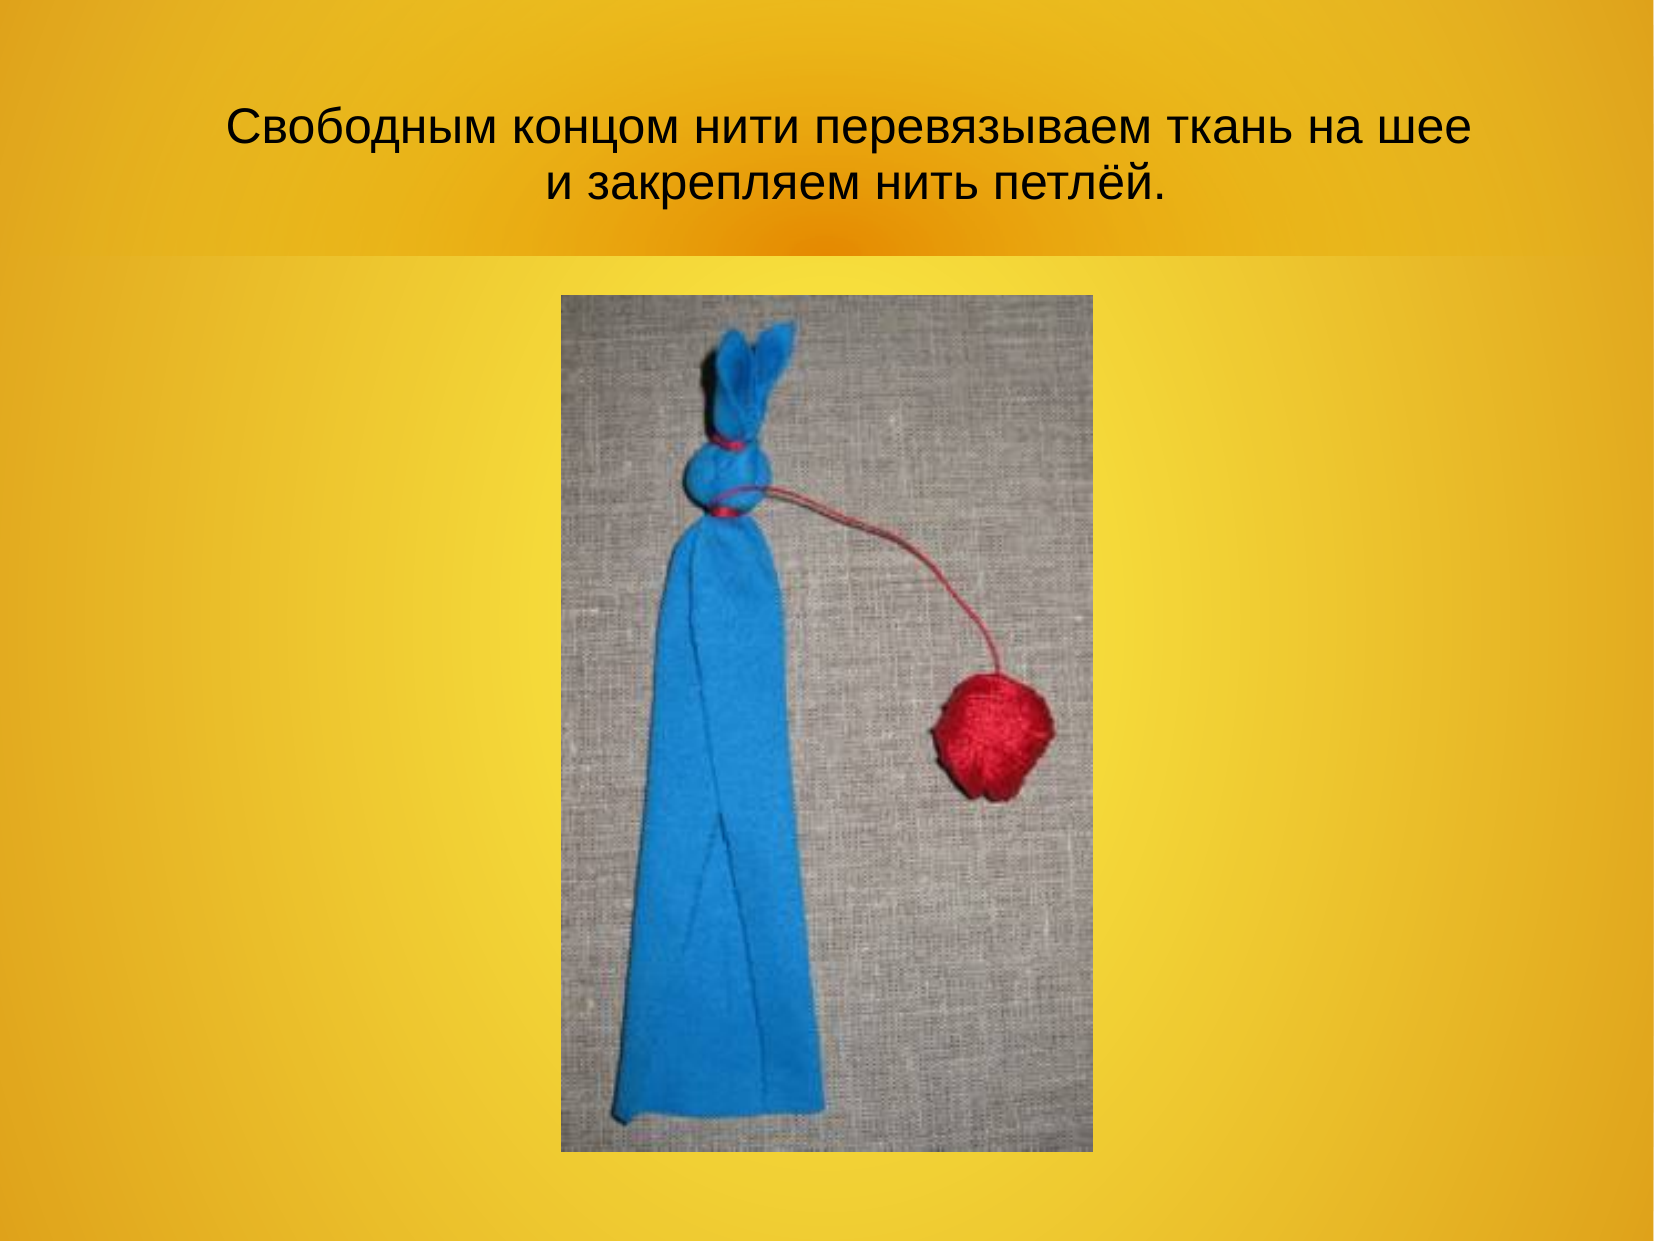

Свободным концом нити перевязываем ткань на шее
и закрепляем нить петлёй.